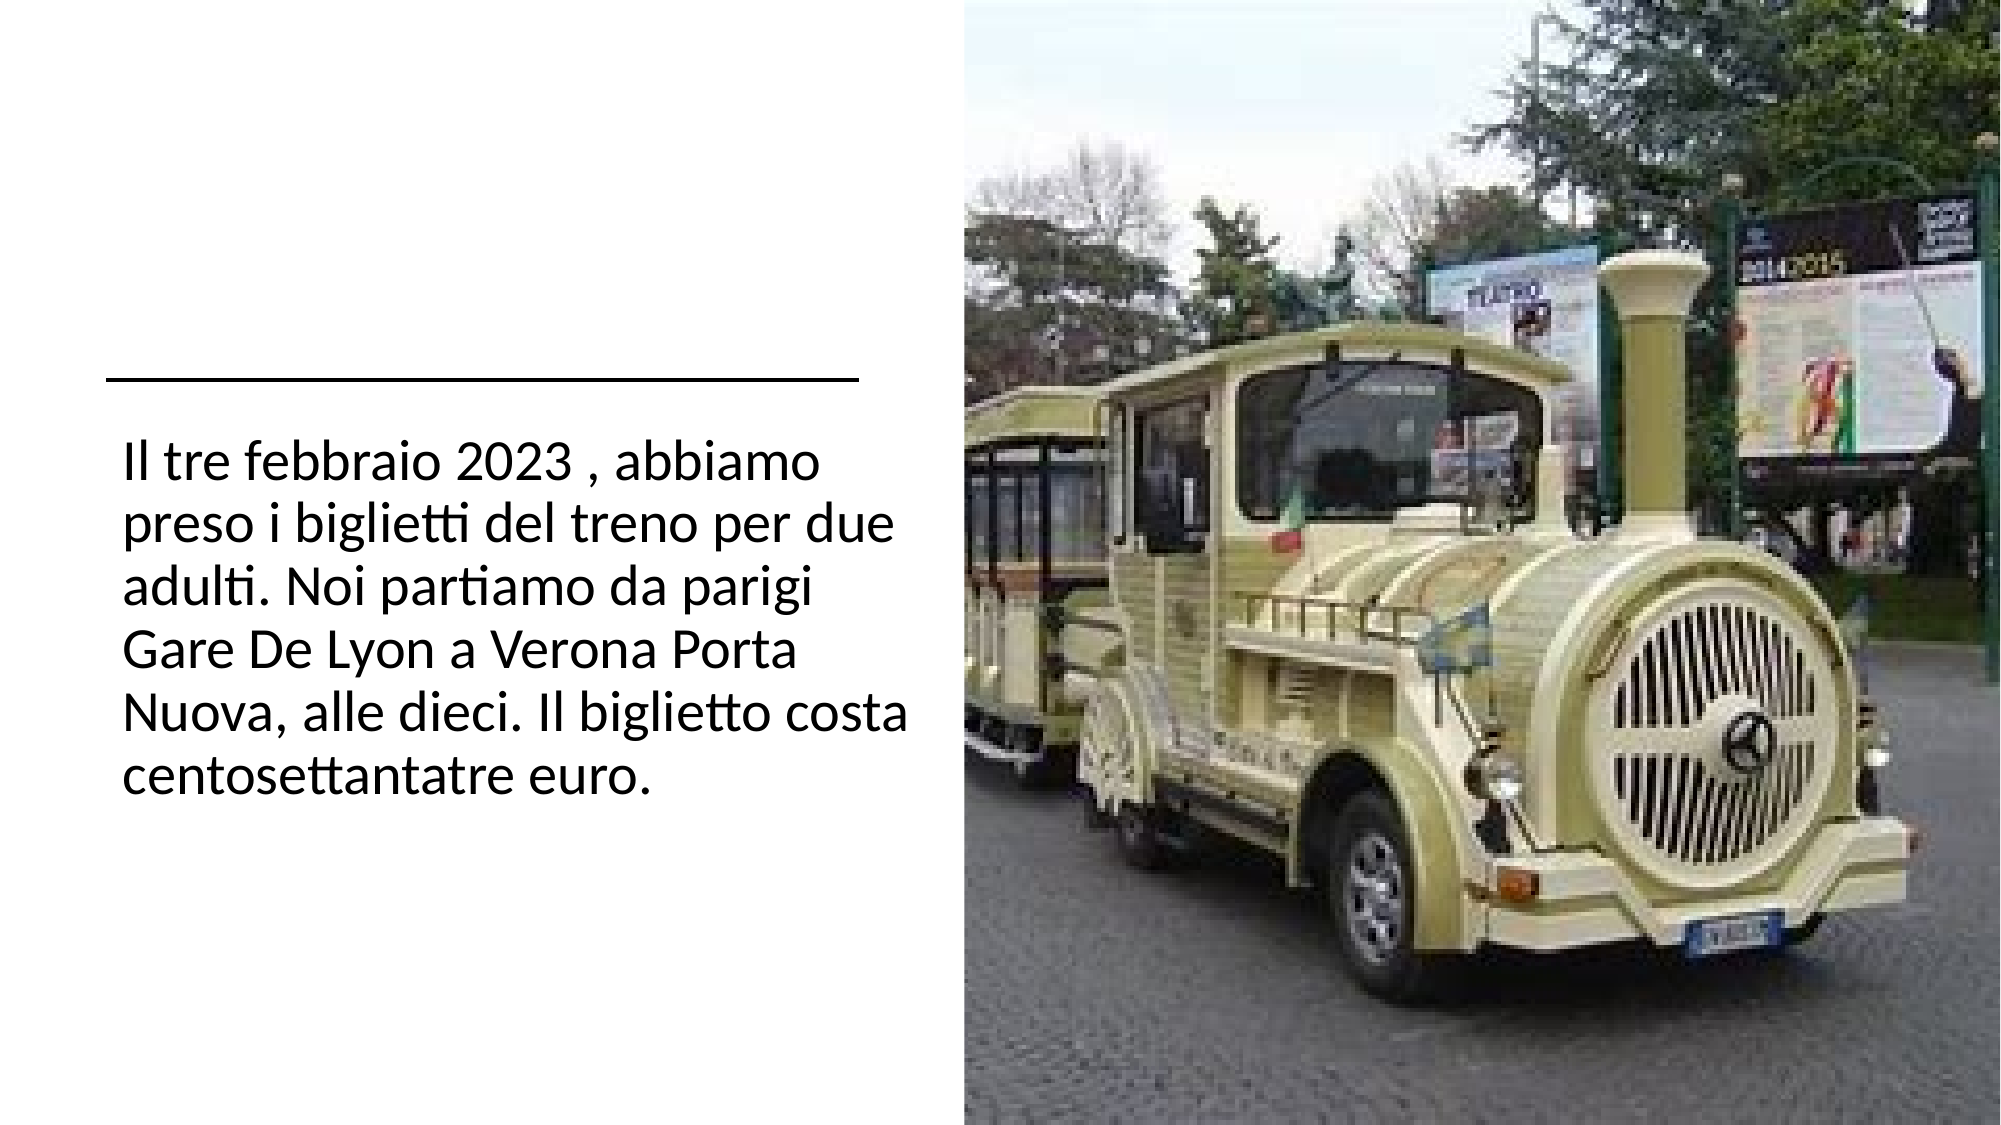

# Il tre febbraio 2023 , abbiamo preso i biglietti del treno per due adulti. Noi partiamo da parigi Gare De Lyon a Verona Porta Nuova, alle dieci. Il biglietto costa centosettantatre euro.